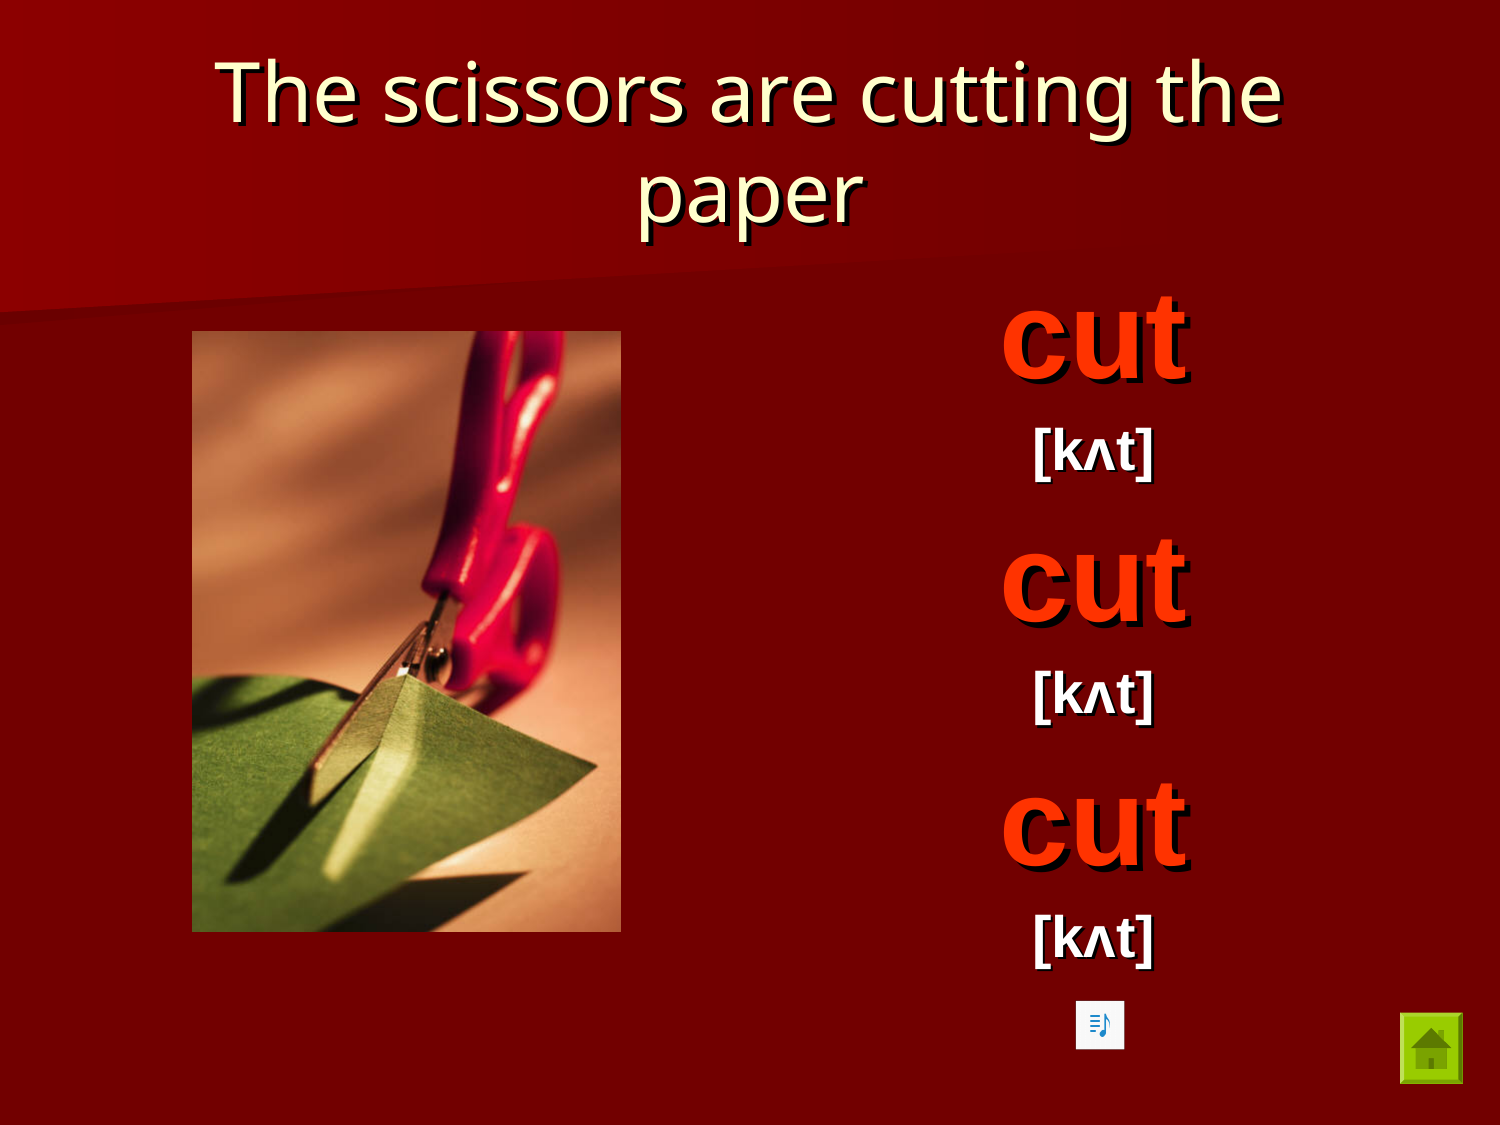

# The scissors are cutting the paper
cut
[kʌt]
cut
[kʌt]
cut
[kʌt]